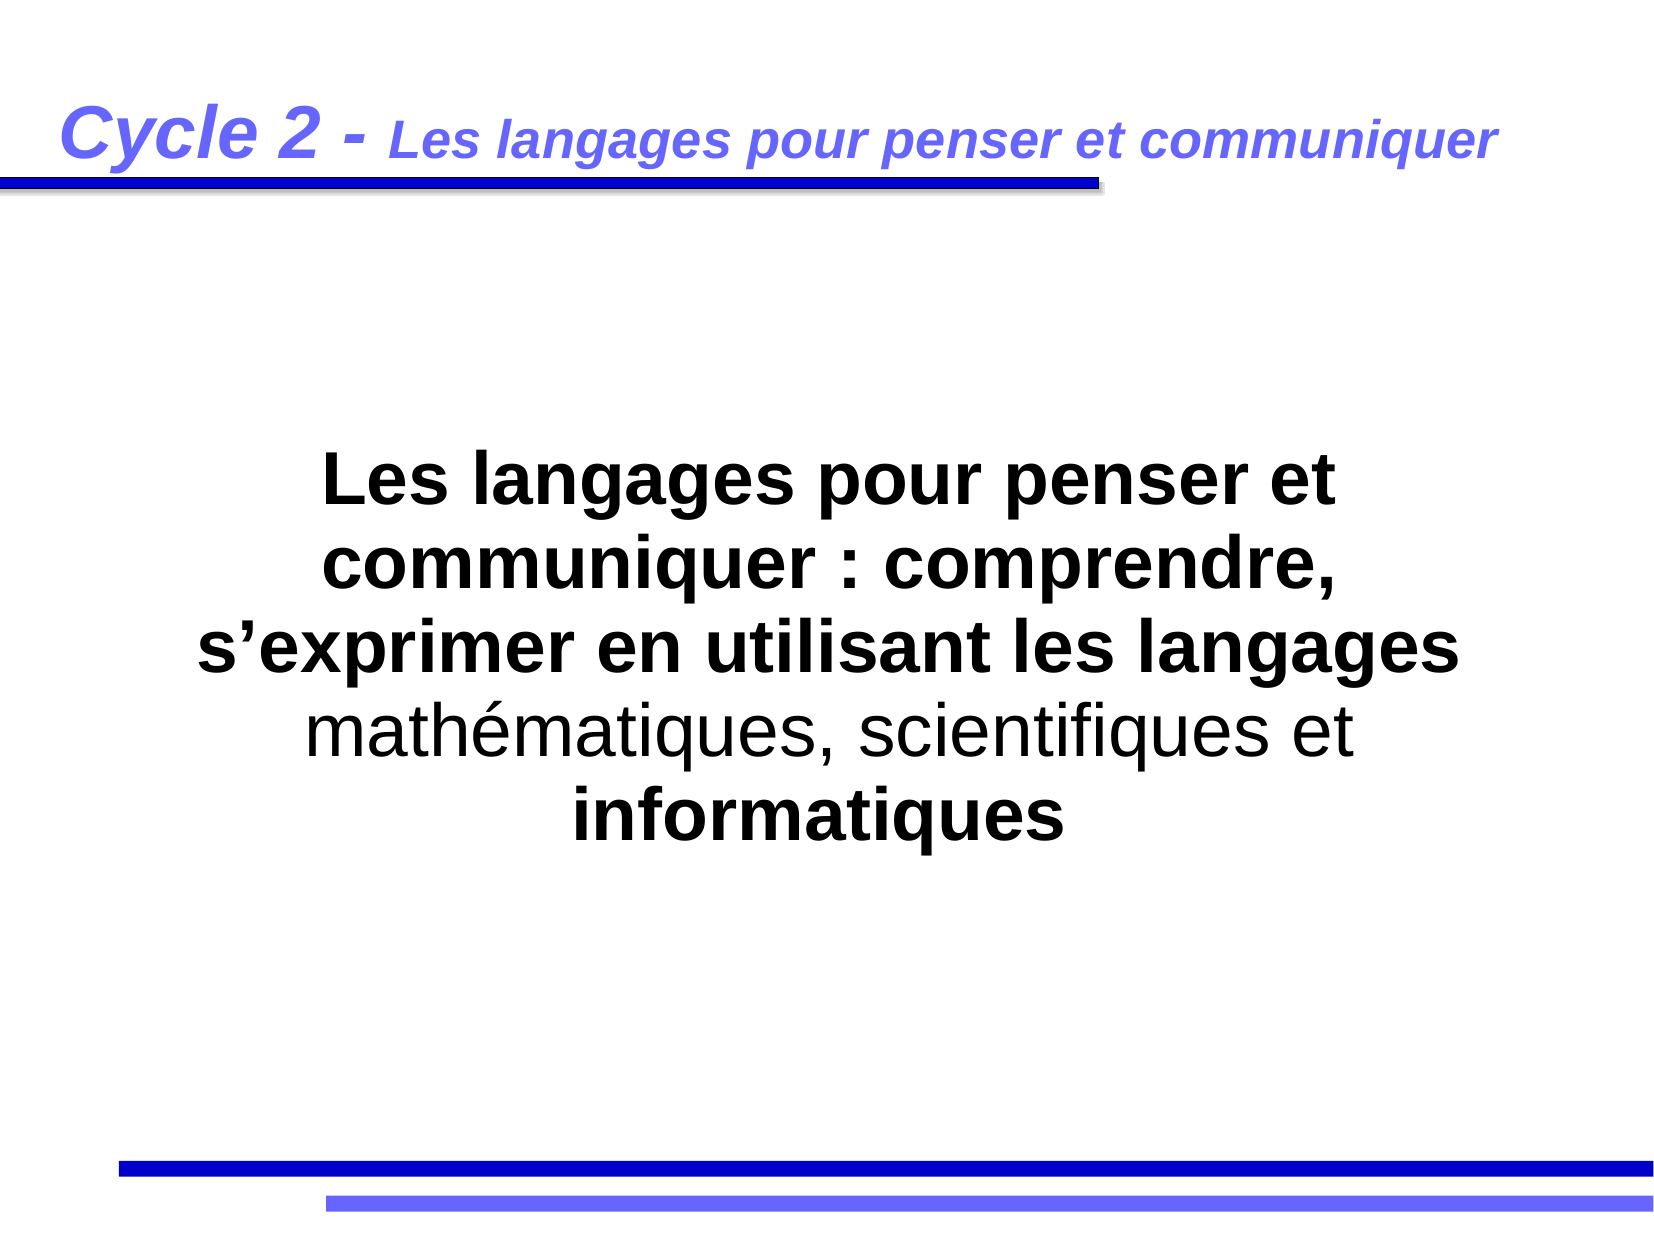

# Cycle 2 - Les langages pour penser et communiquer
Les langages pour penser et communiquer : comprendre, s’exprimer en utilisant les langages mathématiques, scientifiques et informatiques